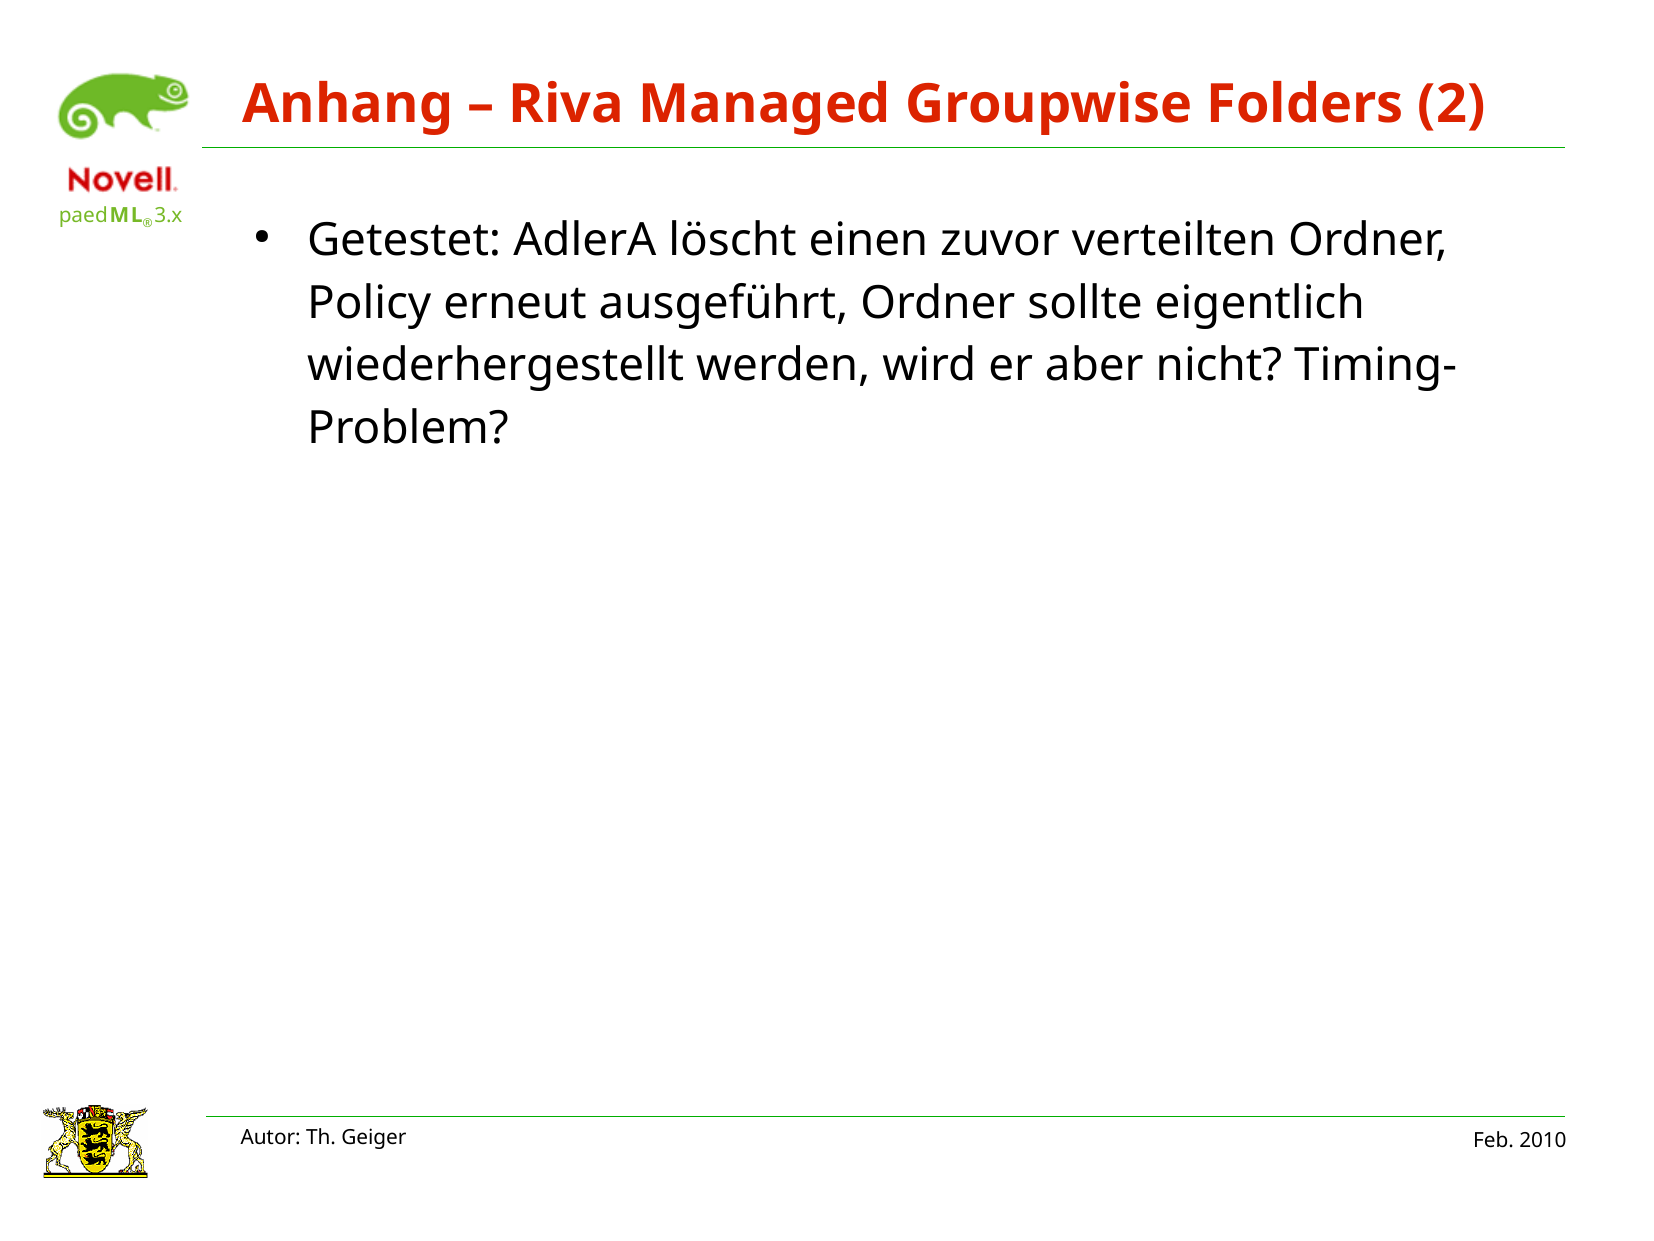

# Anhang – Riva Managed Groupwise Folders (2)
Getestet: AdlerA löscht einen zuvor verteilten Ordner, Policy erneut ausgeführt, Ordner sollte eigentlich wiederhergestellt werden, wird er aber nicht? Timing-Problem?
Autor: Th. Geiger
Feb. 2010